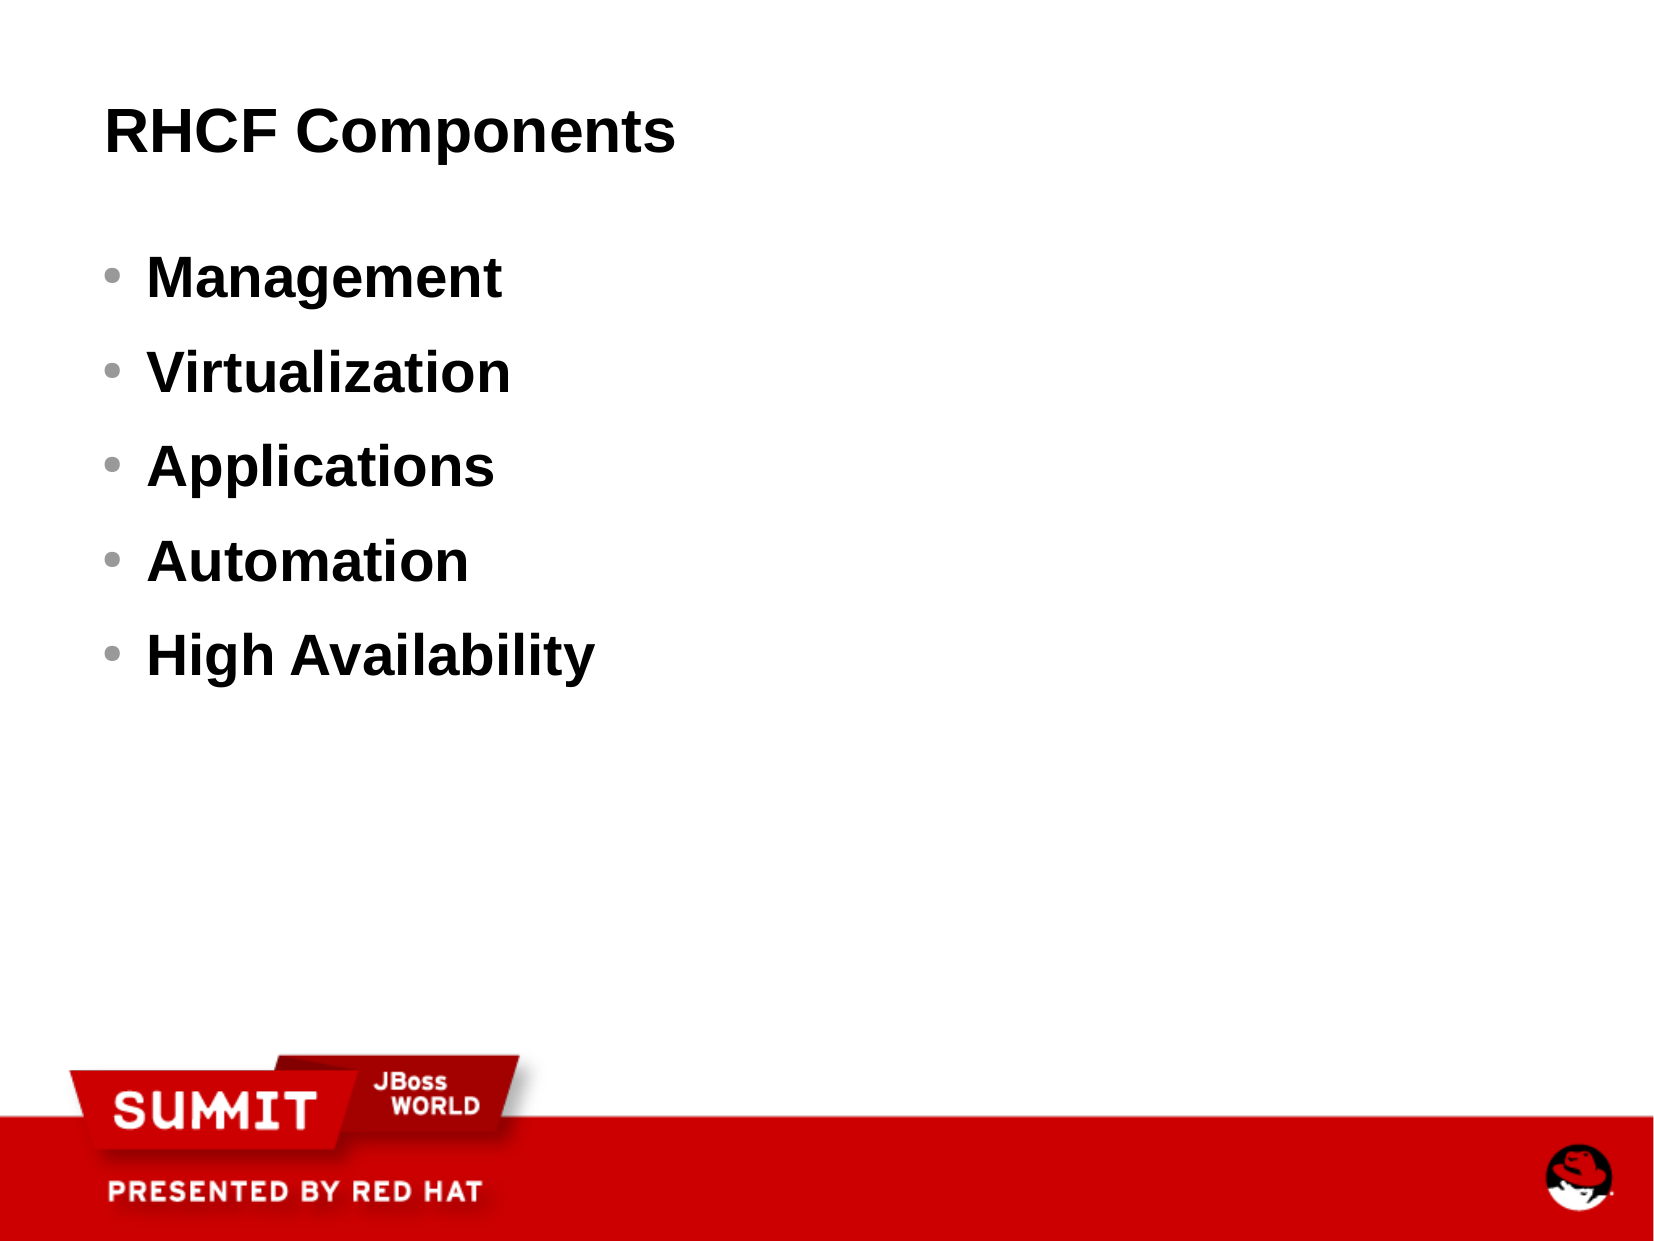

# RHCF Components
Management
Virtualization
Applications
Automation
High Availability